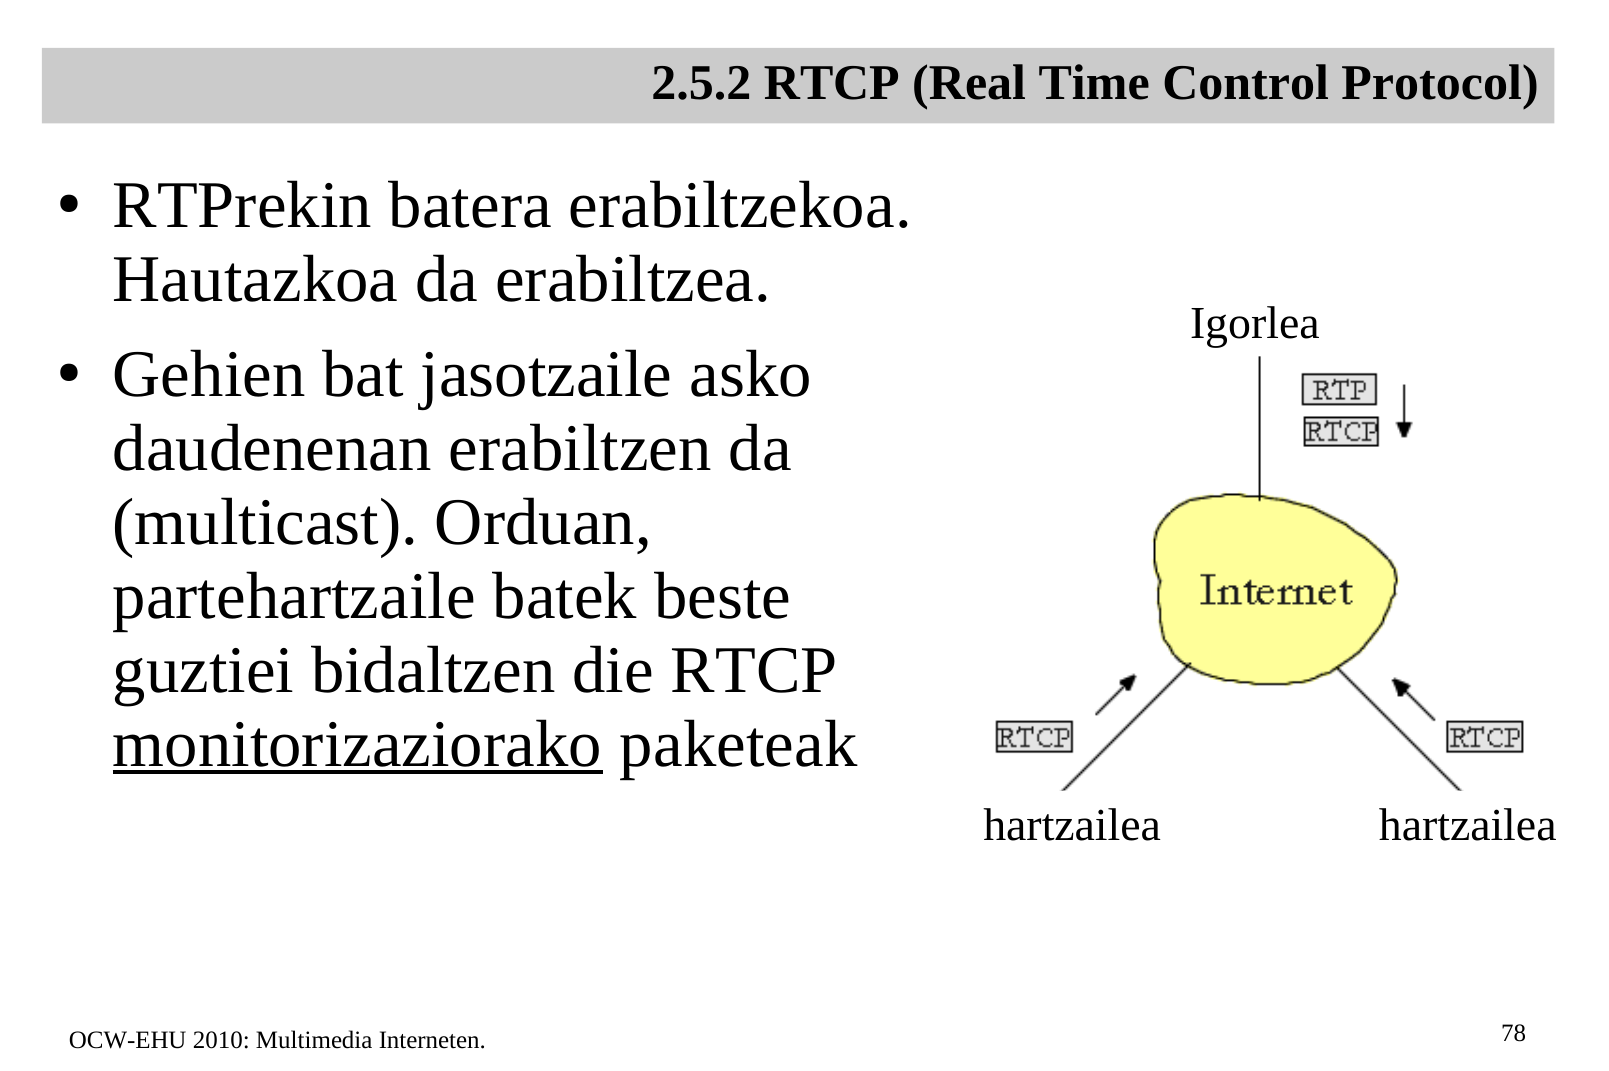

2.5.2 RTCP (Real Time Control Protocol)
# RTPrekin batera erabiltzekoa. Hautazkoa da erabiltzea.
Gehien bat jasotzaile asko daudenenan erabiltzen da (multicast). Orduan, partehartzaile batek beste guztiei bidaltzen die RTCP monitorizaziorako paketeak
Igorlea
hartzailea
hartzailea
78